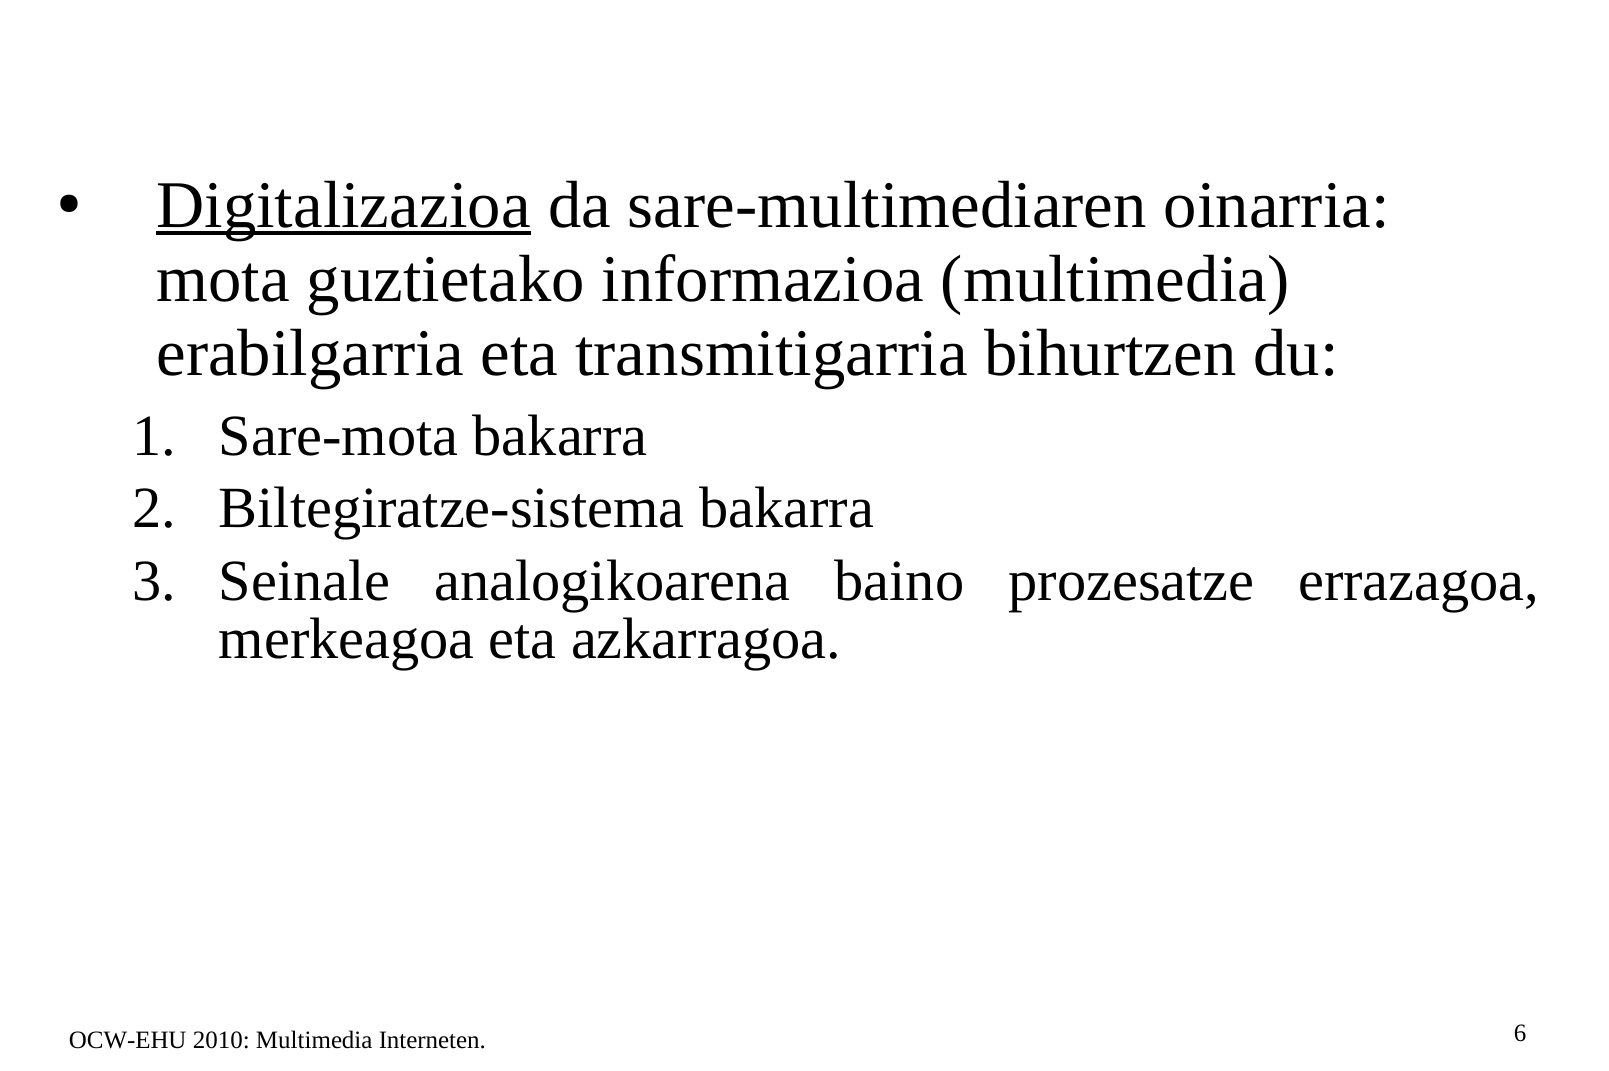

# Digitalizazioa da sare-multimediaren oinarria: mota guztietako informazioa (multimedia) erabilgarria eta transmitigarria bihurtzen du:
Sare-mota bakarra
Biltegiratze-sistema bakarra
Seinale analogikoarena baino prozesatze errazagoa, merkeagoa eta azkarragoa.
6